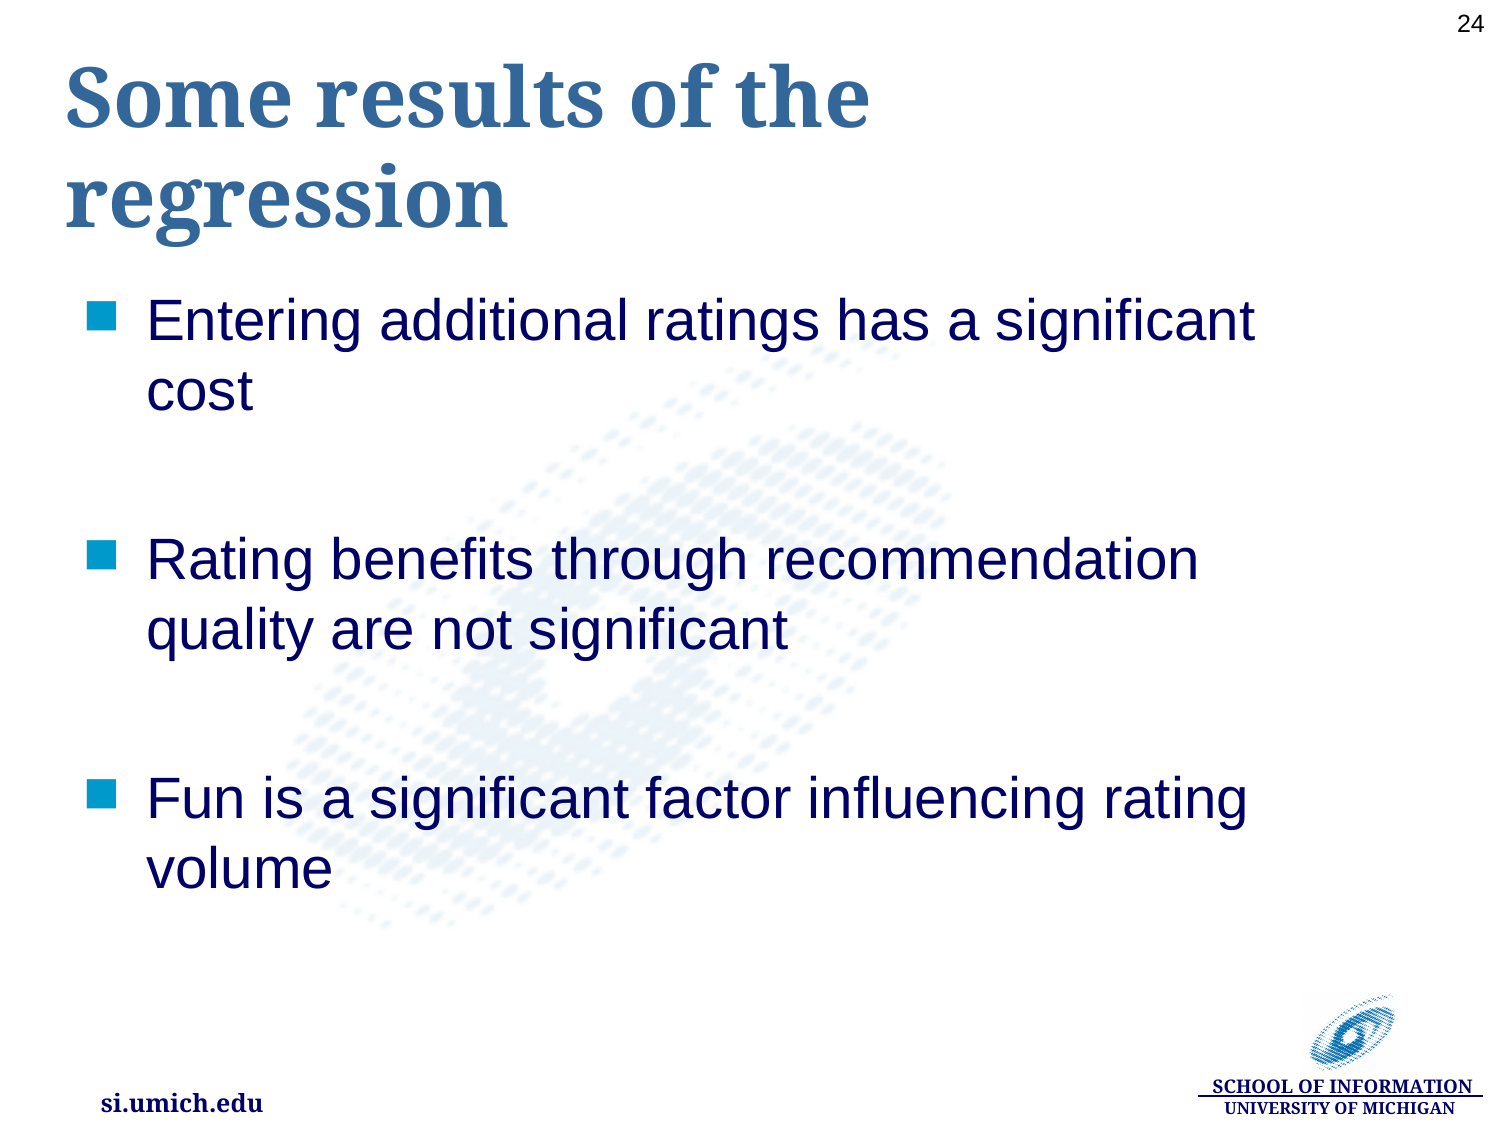

# Some results of the regression
Entering additional ratings has a significant cost
Rating benefits through recommendation quality are not significant
Fun is a significant factor influencing rating volume